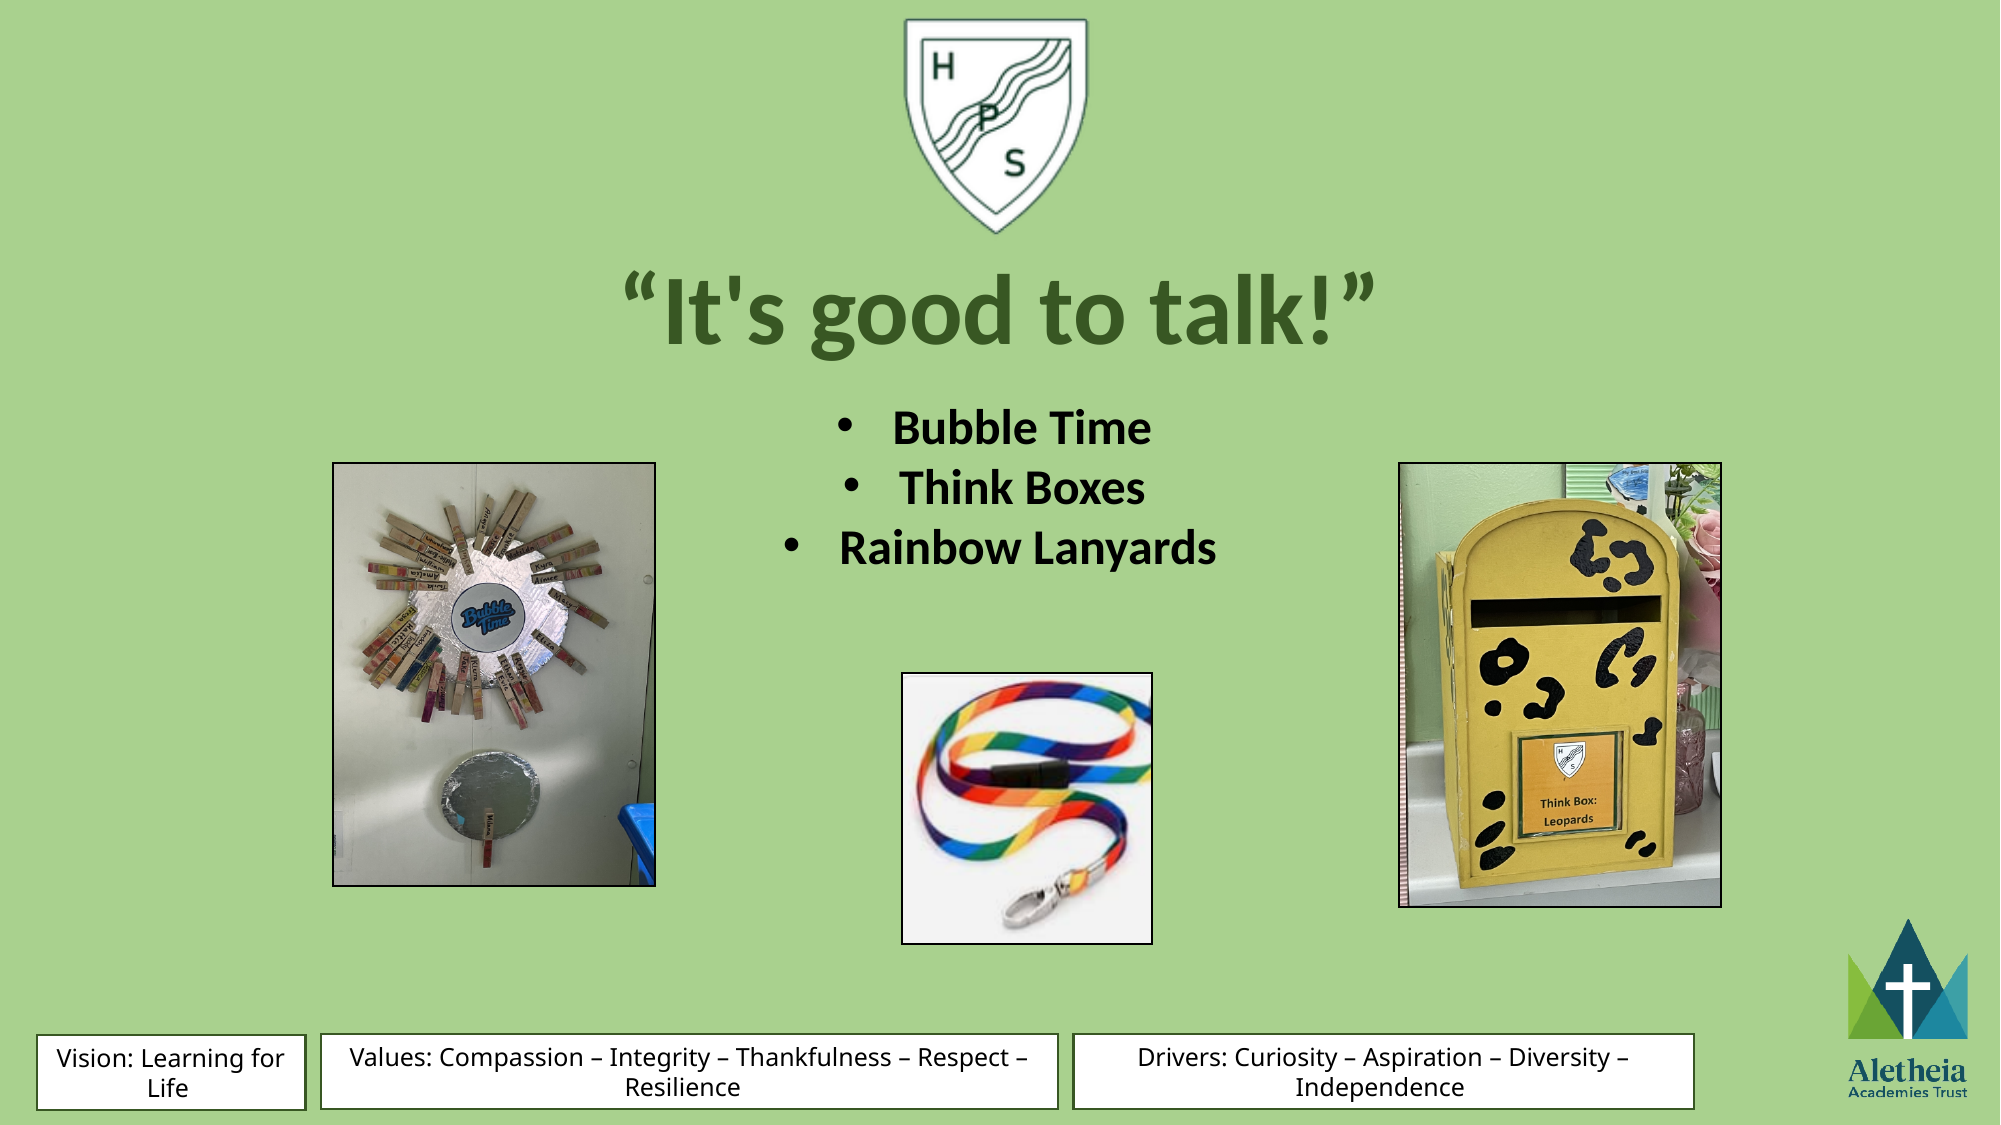

“It's good to talk!”
Bubble Time
Think Boxes
Rainbow Lanyards
Values: Compassion – Integrity – Thankfulness – Respect – Resilience
Drivers: Curiosity – Aspiration – Diversity – Independence
Vision: Learning for Life